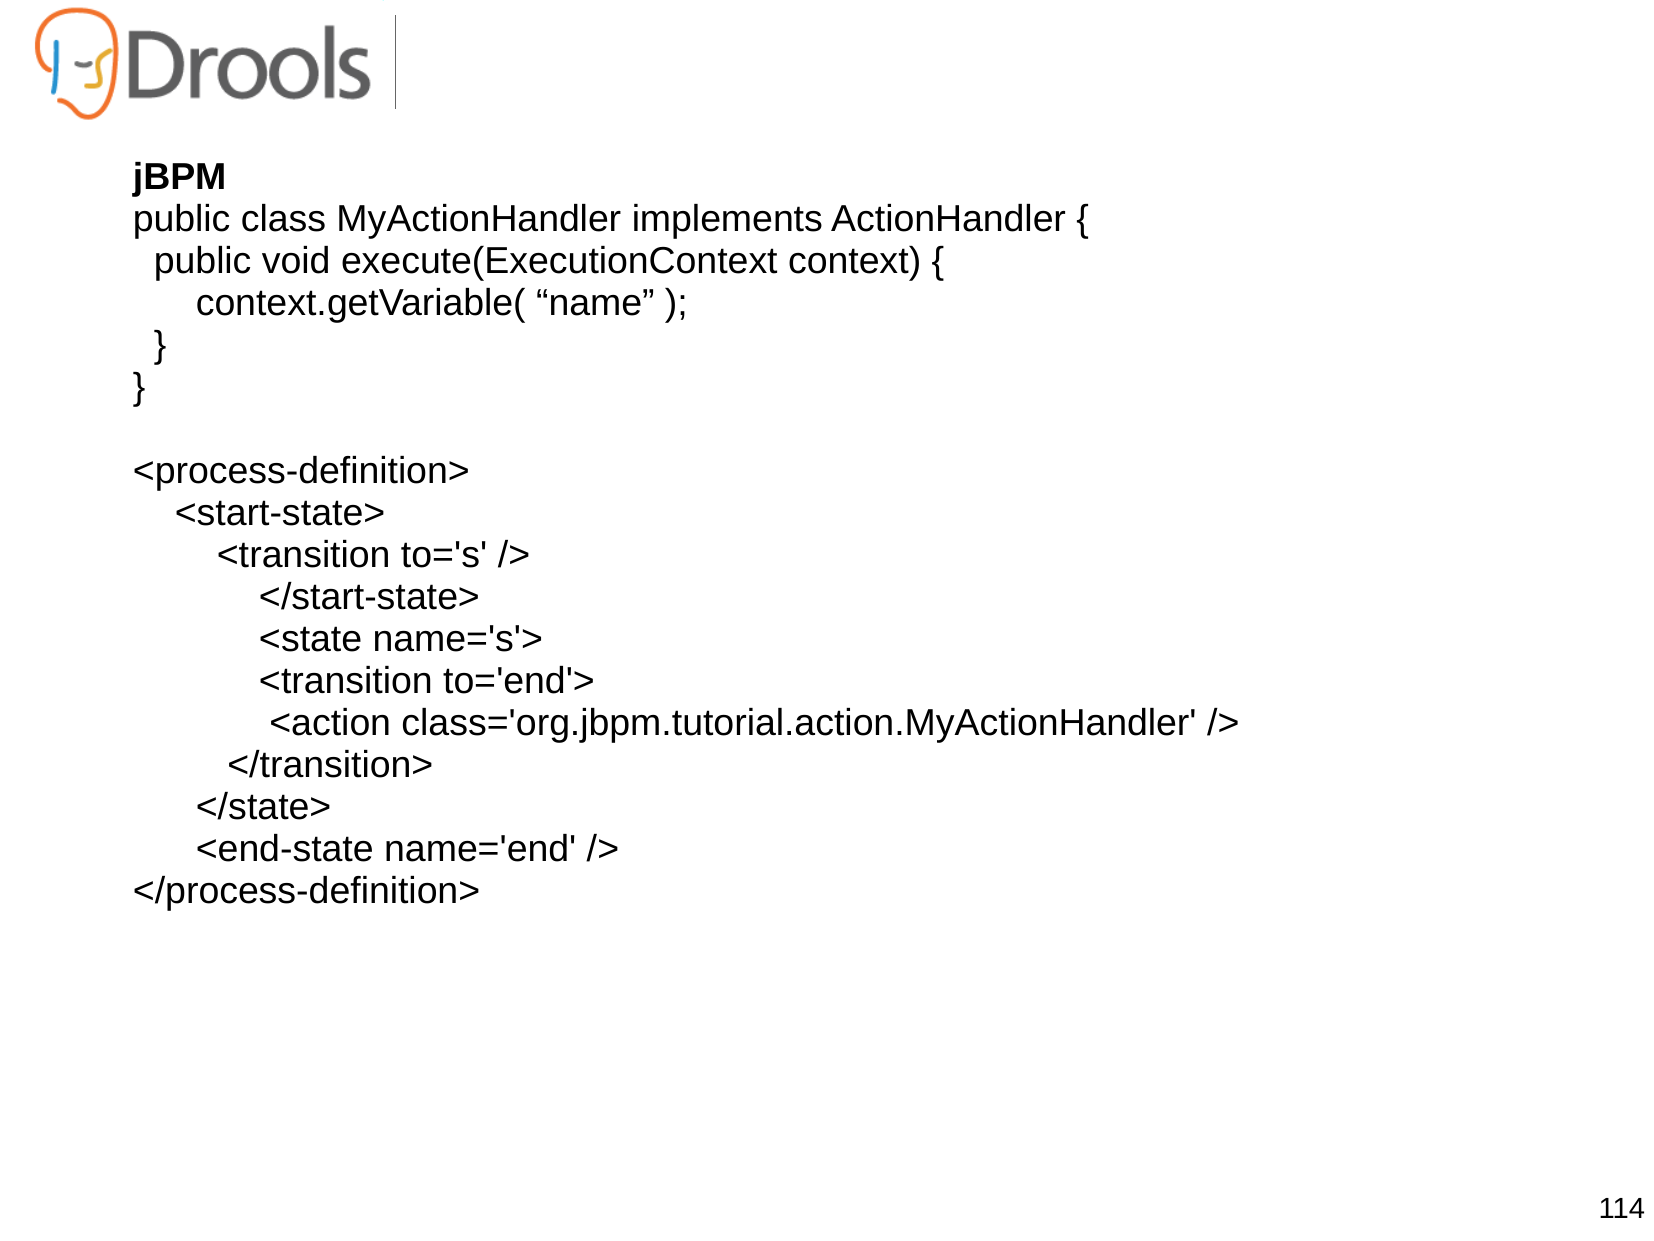

jBPM
public class MyActionHandler implements ActionHandler {
 public void execute(ExecutionContext context) {
 context.getVariable( “name” );
 }
}
<process-definition>
 <start-state>
 <transition to='s' />
 </start-state>
 <state name='s'>
 <transition to='end'>
 <action class='org.jbpm.tutorial.action.MyActionHandler' />
 </transition>
 </state>
 <end-state name='end' />
</process-definition>